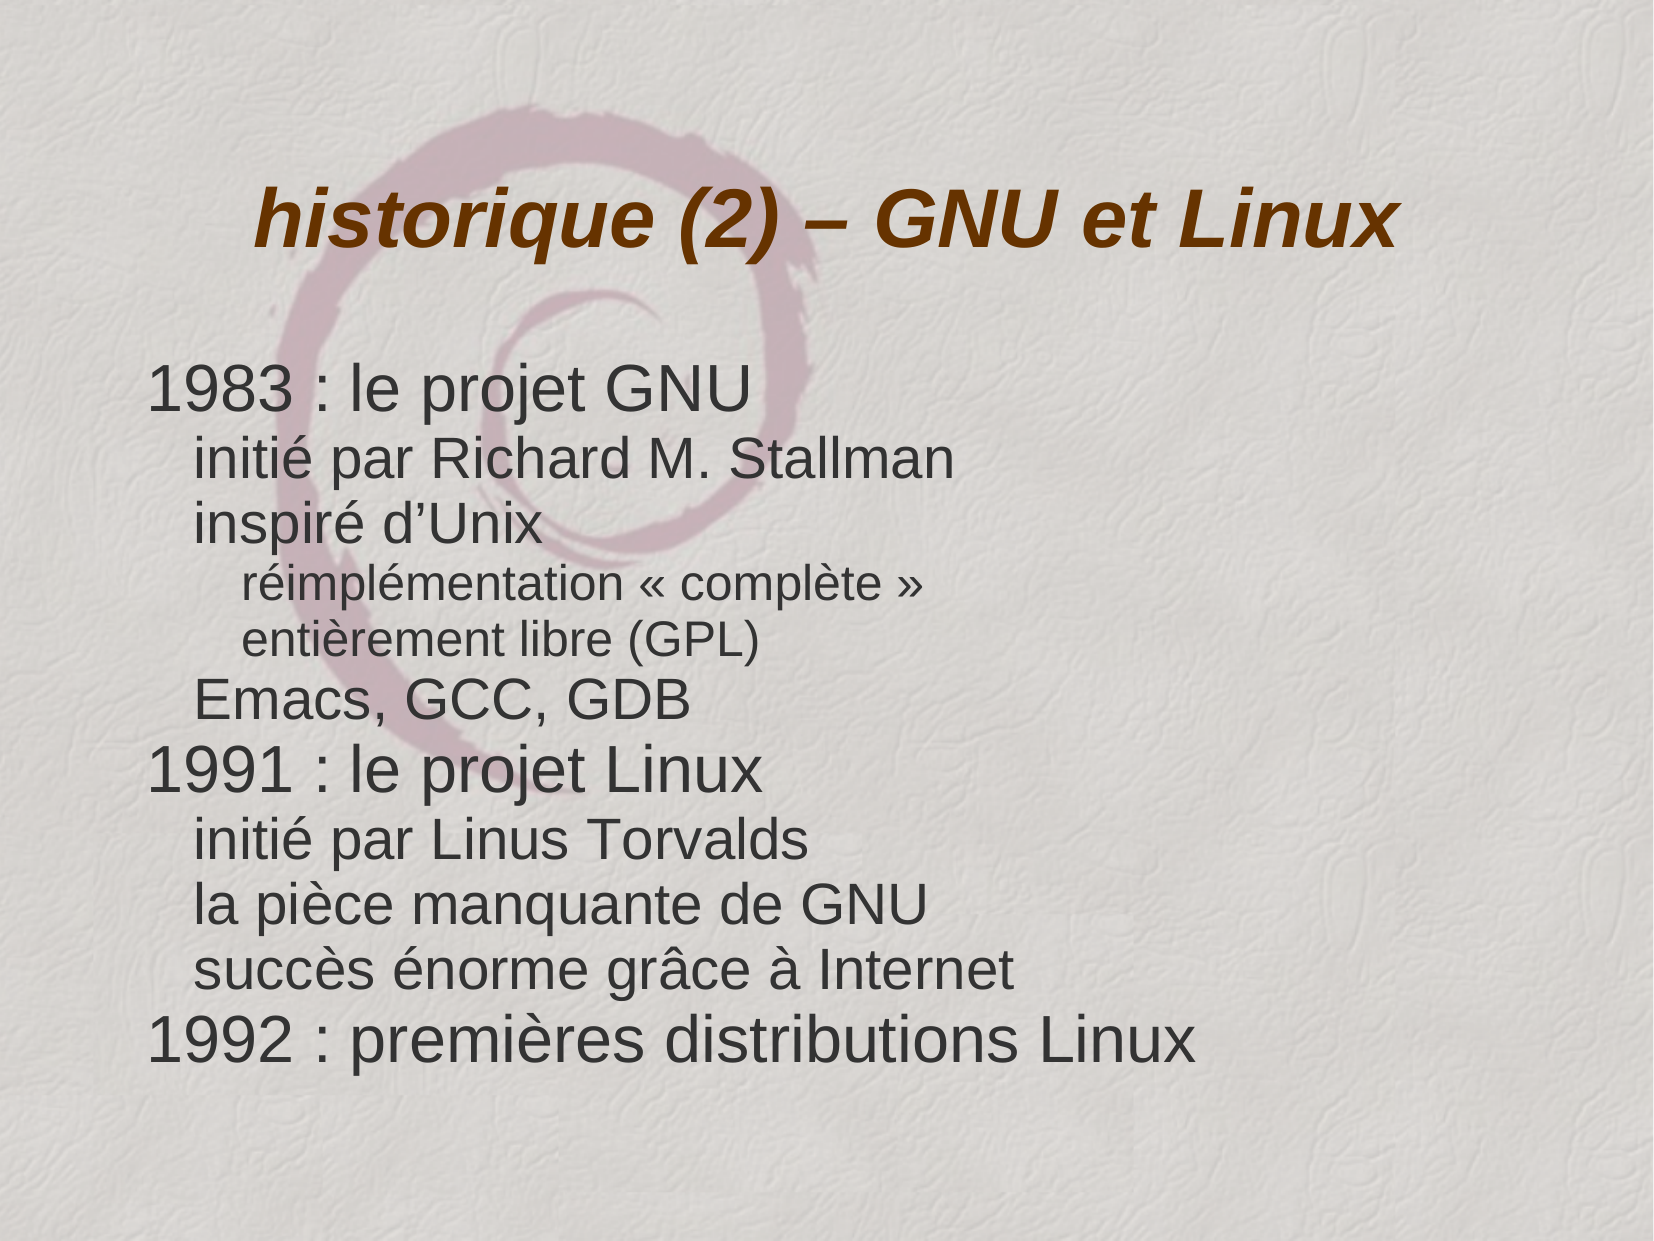

# historique (2) – GNU et Linux
1983 : le projet GNU
initié par Richard M. Stallman
inspiré d’Unix
réimplémentation « complète »
entièrement libre (GPL)
Emacs, GCC, GDB
1991 : le projet Linux
initié par Linus Torvalds
la pièce manquante de GNU
succès énorme grâce à Internet
1992 : premières distributions Linux